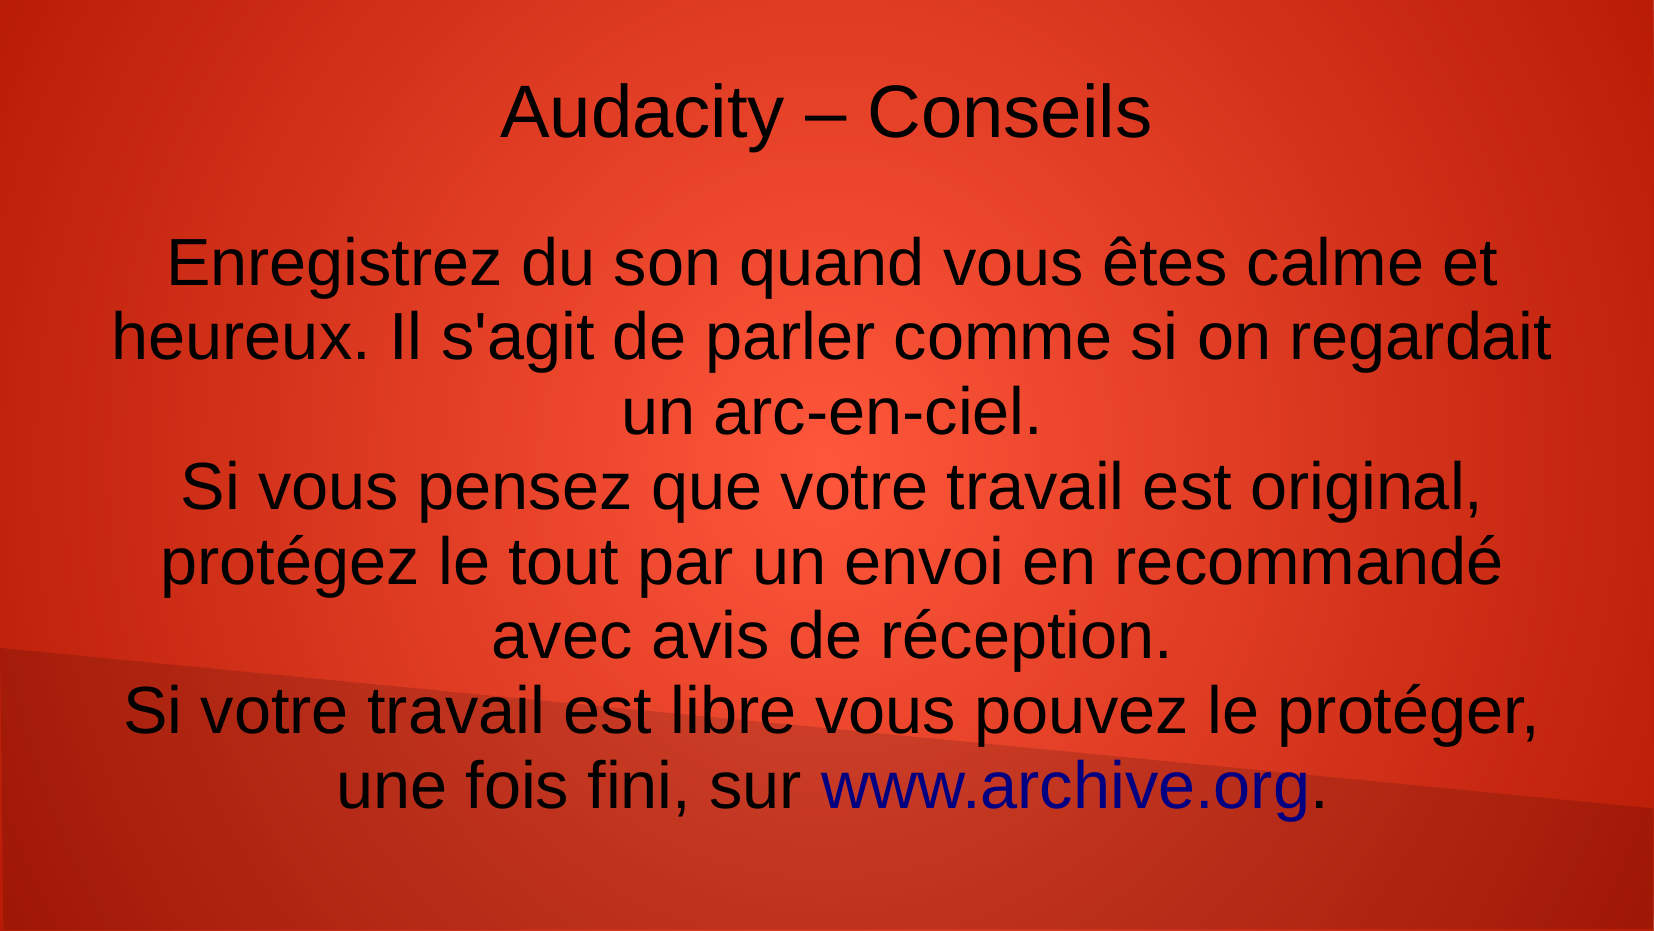

# Audacity – Conseils
Enregistrez du son quand vous êtes calme et heureux. Il s'agit de parler comme si on regardait un arc-en-ciel.
Si vous pensez que votre travail est original, protégez le tout par un envoi en recommandé avec avis de réception.
Si votre travail est libre vous pouvez le protéger, une fois fini, sur www.archive.org.